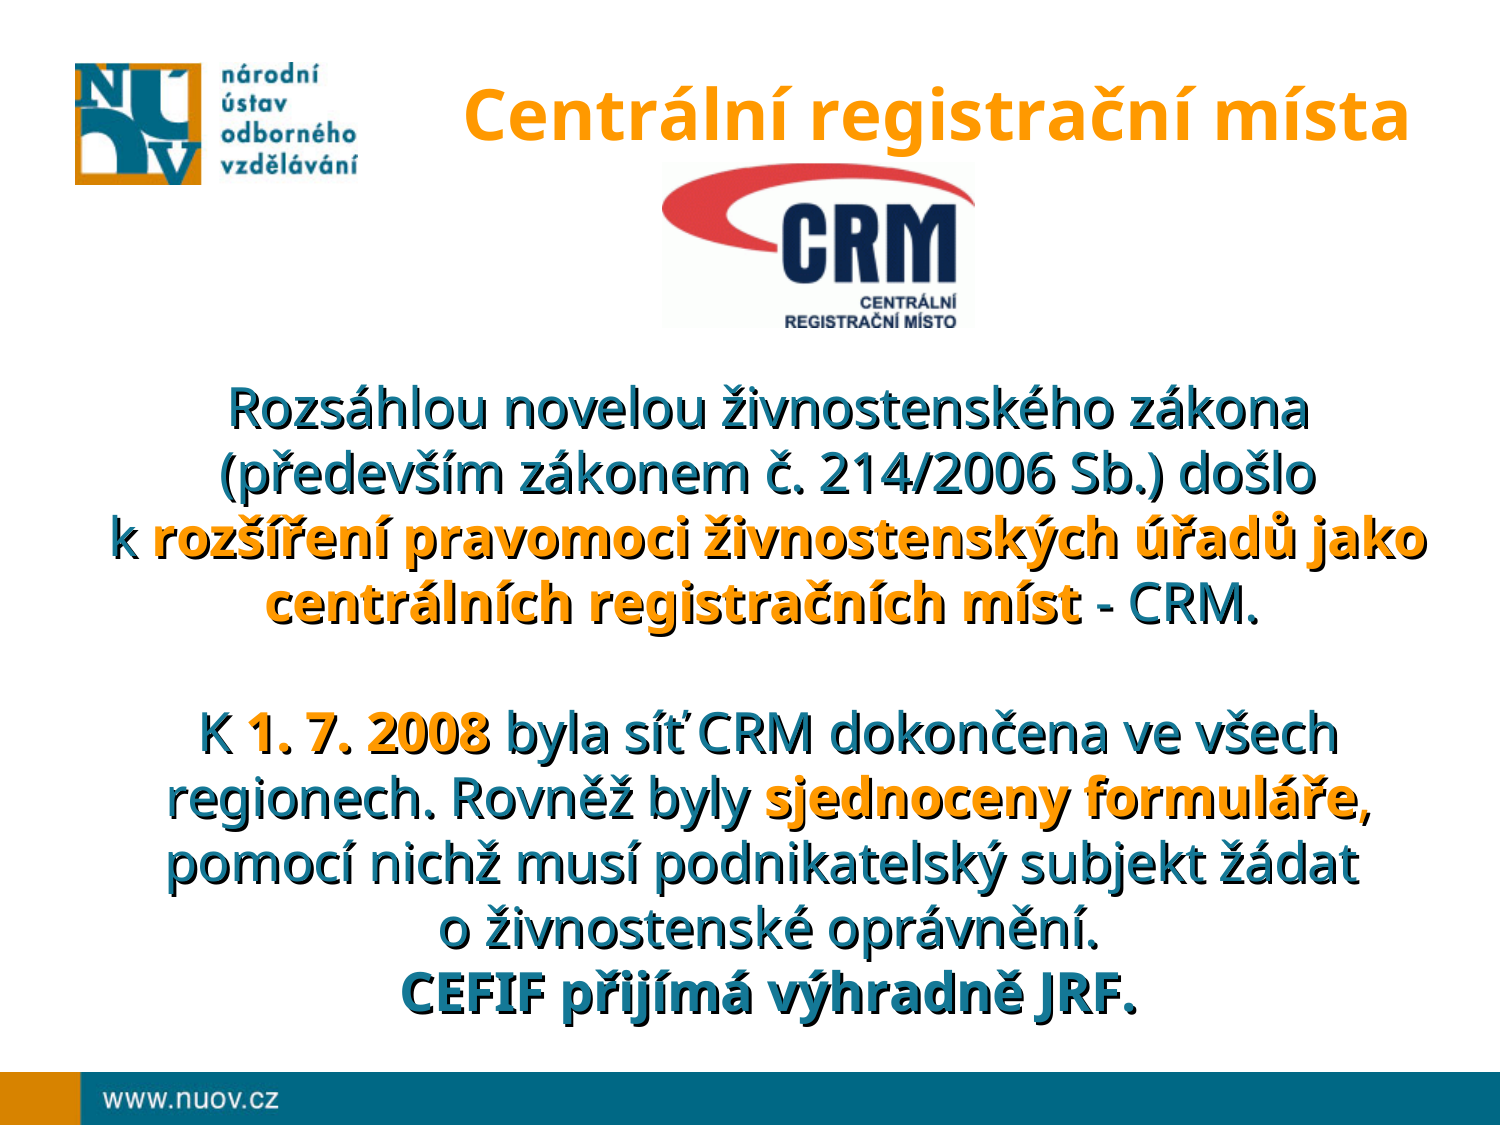

Centrální registrační místa
Rozsáhlou novelou živnostenského zákona (především zákonem č. 214/2006 Sb.) došlo
k rozšíření pravomoci živnostenských úřadů jako centrálních registračních míst - CRM.
K 1. 7. 2008 byla síť CRM dokončena ve všech regionech. Rovněž byly sjednoceny formuláře, pomocí nichž musí podnikatelský subjekt žádat
o živnostenské oprávnění.
CEFIF přijímá výhradně JRF.